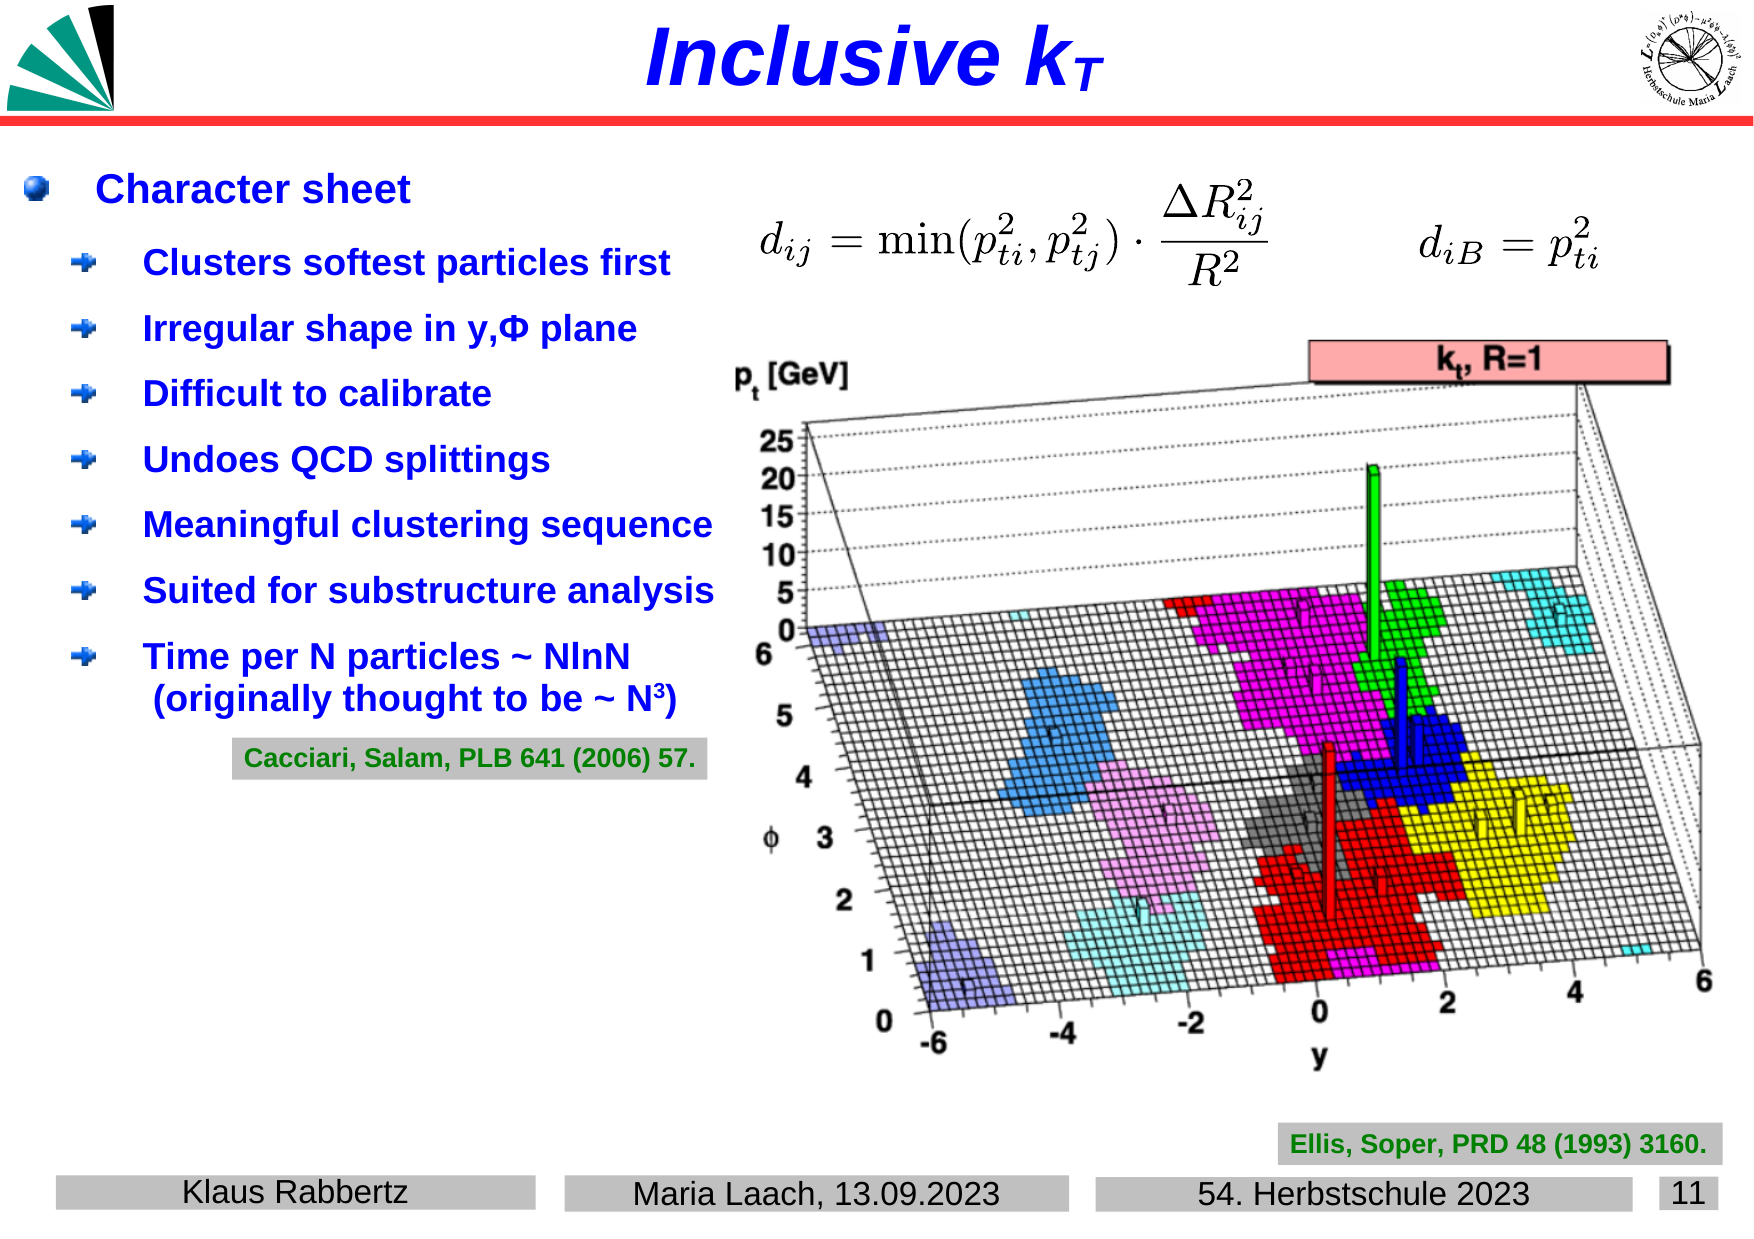

# Inclusive kT
Character sheet
Clusters softest particles first
Irregular shape in y,Φ plane
Difficult to calibrate
Undoes QCD splittings
Meaningful clustering sequence
Suited for substructure analysis
Time per N particles ~ NlnN (originally thought to be ~ N3)
Cacciari, Salam, PLB 641 (2006) 57.
Ellis, Soper, PRD 48 (1993) 3160.